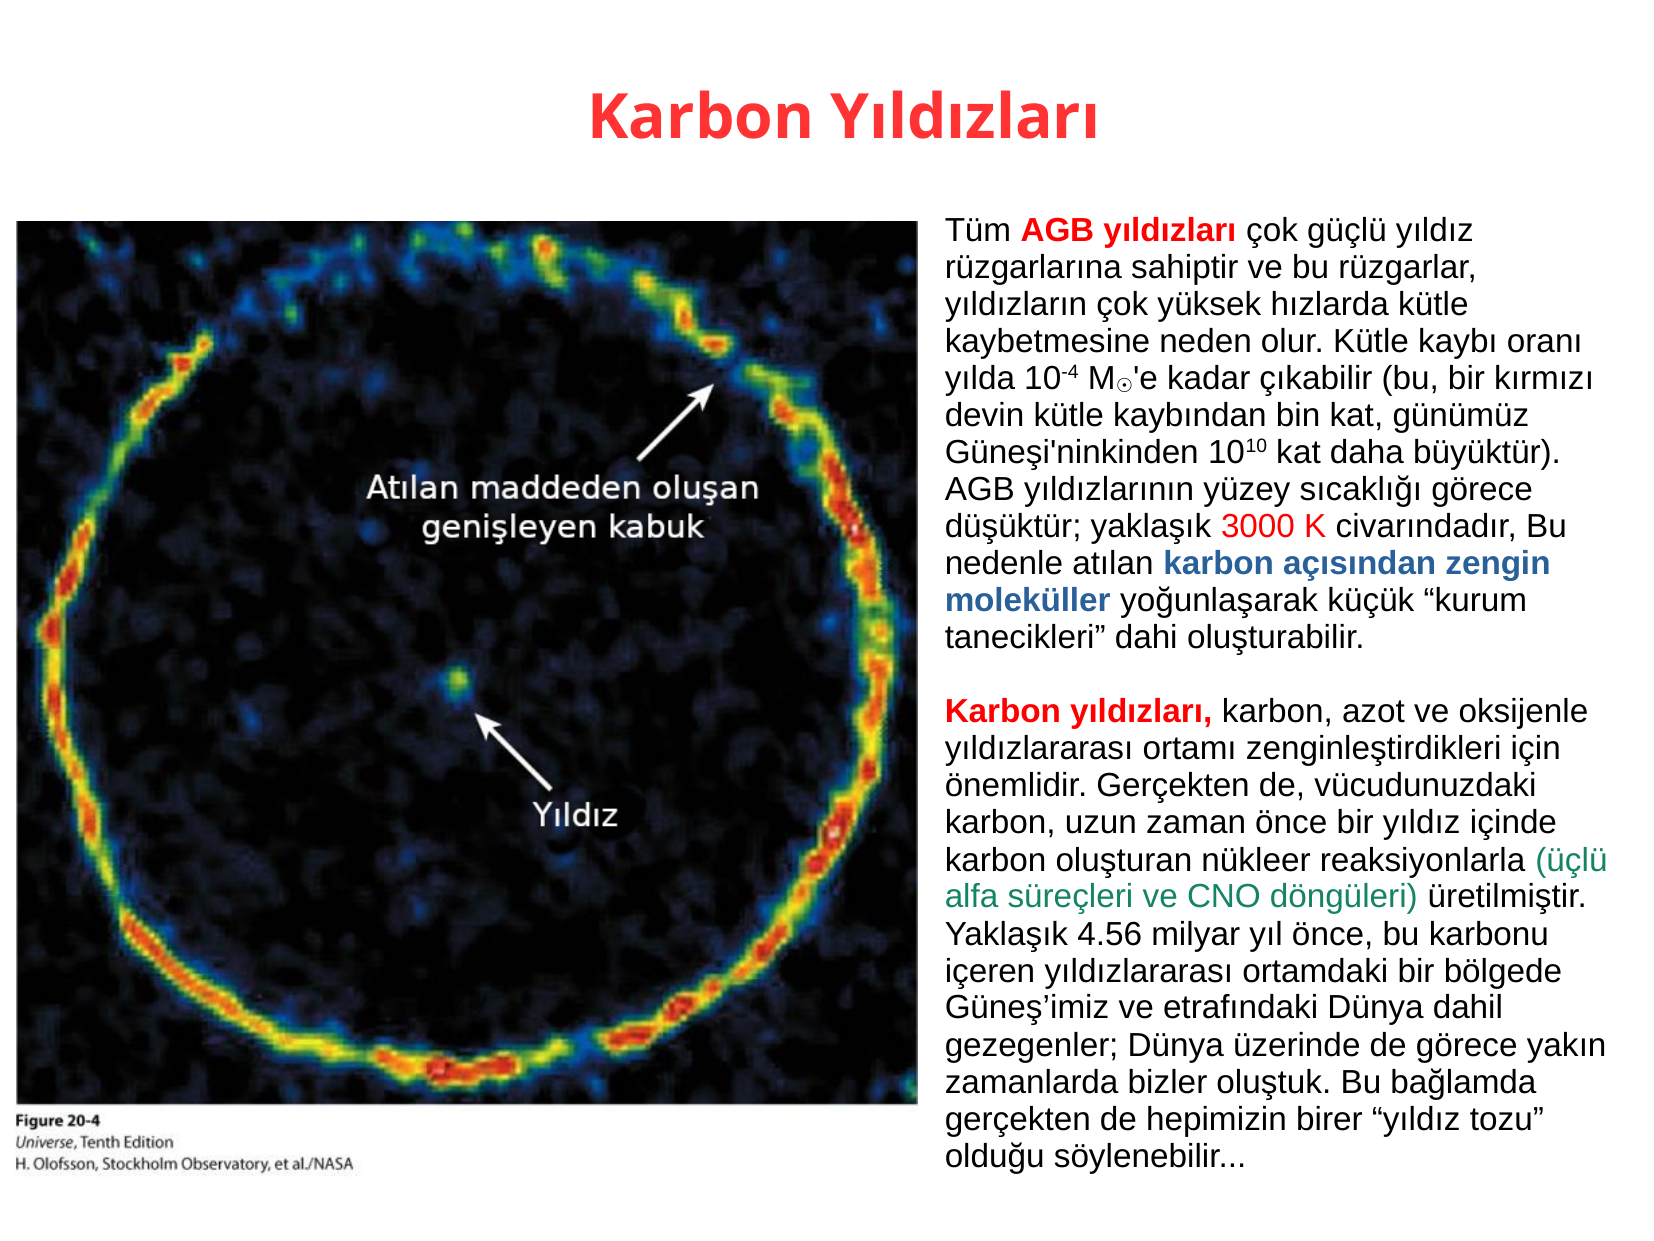

# Karbon Yıldızları
Tüm AGB yıldızları çok güçlü yıldız rüzgarlarına sahiptir ve bu rüzgarlar, yıldızların çok yüksek hızlarda kütle kaybetmesine neden olur. Kütle kaybı oranı yılda 10-4 M☉'e kadar çıkabilir (bu, bir kırmızı devin kütle kaybından bin kat, günümüz Güneşi'ninkinden 1010 kat daha büyüktür). AGB yıldızlarının yüzey sıcaklığı görece düşüktür; yaklaşık 3000 K civarındadır, Bu nedenle atılan karbon açısından zengin moleküller yoğunlaşarak küçük “kurum tanecikleri” dahi oluşturabilir.
Karbon yıldızları, karbon, azot ve oksijenle yıldızlararası ortamı zenginleştirdikleri için önemlidir. Gerçekten de, vücudunuzdaki karbon, uzun zaman önce bir yıldız içinde karbon oluşturan nükleer reaksiyonlarla (üçlü alfa süreçleri ve CNO döngüleri) üretilmiştir. Yaklaşık 4.56 milyar yıl önce, bu karbonu içeren yıldızlararası ortamdaki bir bölgede Güneş’imiz ve etrafındaki Dünya dahil gezegenler; Dünya üzerinde de görece yakın zamanlarda bizler oluştuk. Bu bağlamda gerçekten de hepimizin birer “yıldız tozu” olduğu söylenebilir...